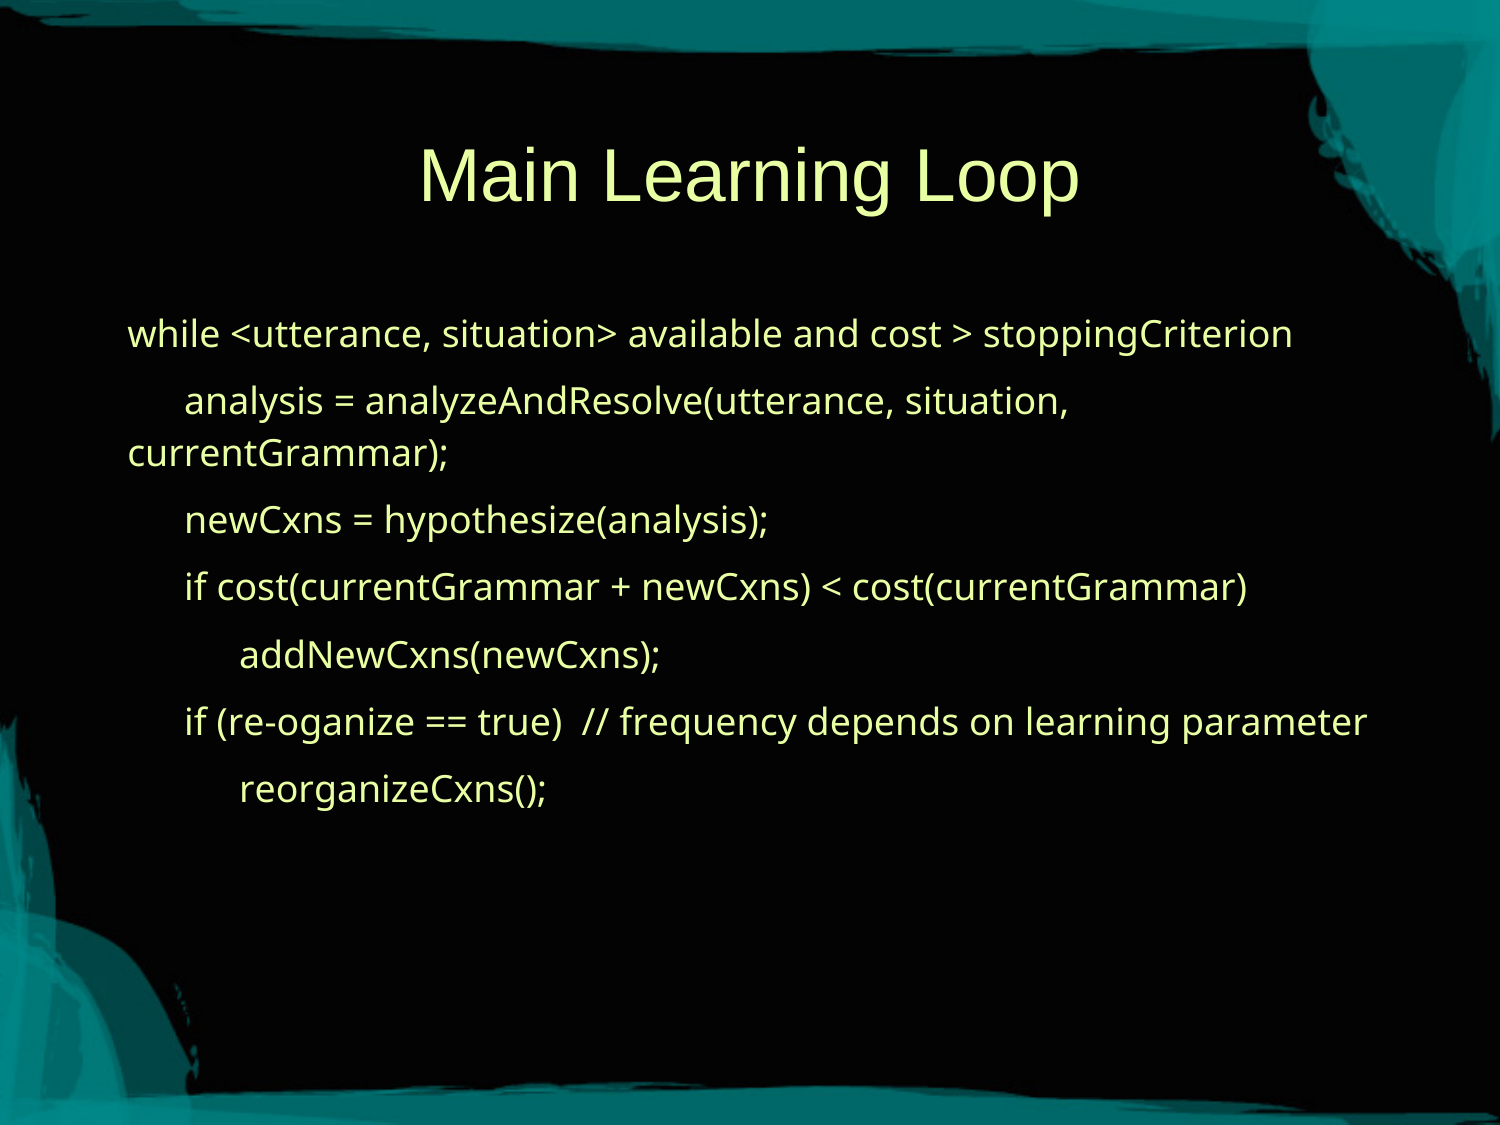

# Main Learning Loop
while <utterance, situation> available and cost > stoppingCriterion
	analysis = analyzeAndResolve(utterance, situation, currentGrammar);
	newCxns = hypothesize(analysis);
	if cost(currentGrammar + newCxns) < cost(currentGrammar)
		addNewCxns(newCxns);
	if (re-oganize == true) // frequency depends on learning parameter
		reorganizeCxns();